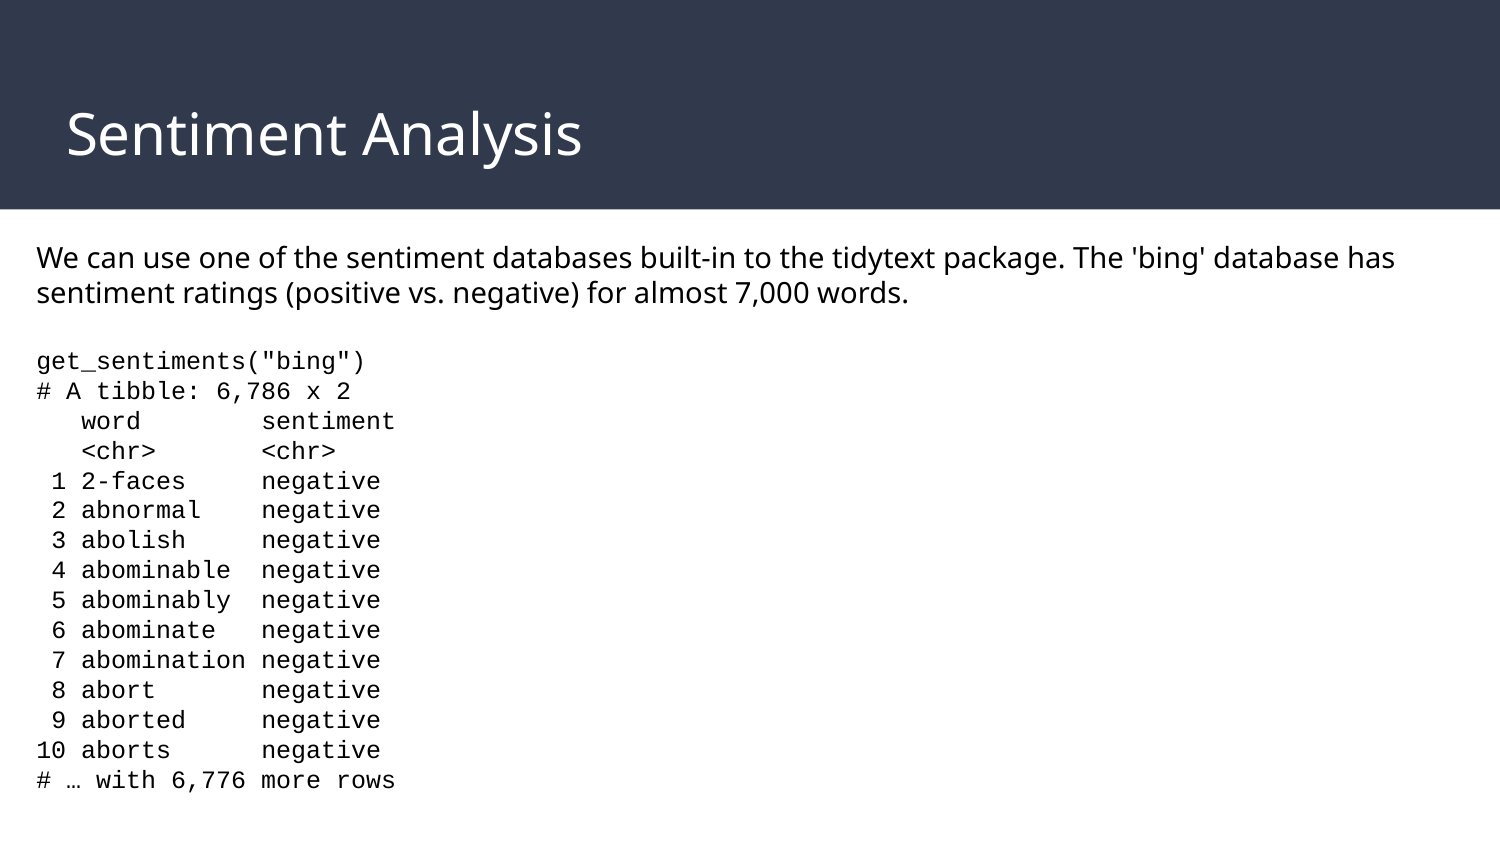

# Sentiment Analysis
We can use one of the sentiment databases built-in to the tidytext package. The 'bing' database has sentiment ratings (positive vs. negative) for almost 7,000 words.
get_sentiments("bing")
# A tibble: 6,786 x 2
 word 	sentiment
 <chr> 	<chr>
 1 2-faces 	negative
 2 abnormal	negative
 3 abolish 	negative
 4 abominable negative
 5 abominably negative
 6 abominate negative
 7 abomination negative
 8 abort 	negative
 9 aborted 	negative
10 aborts 	negative
# … with 6,776 more rows